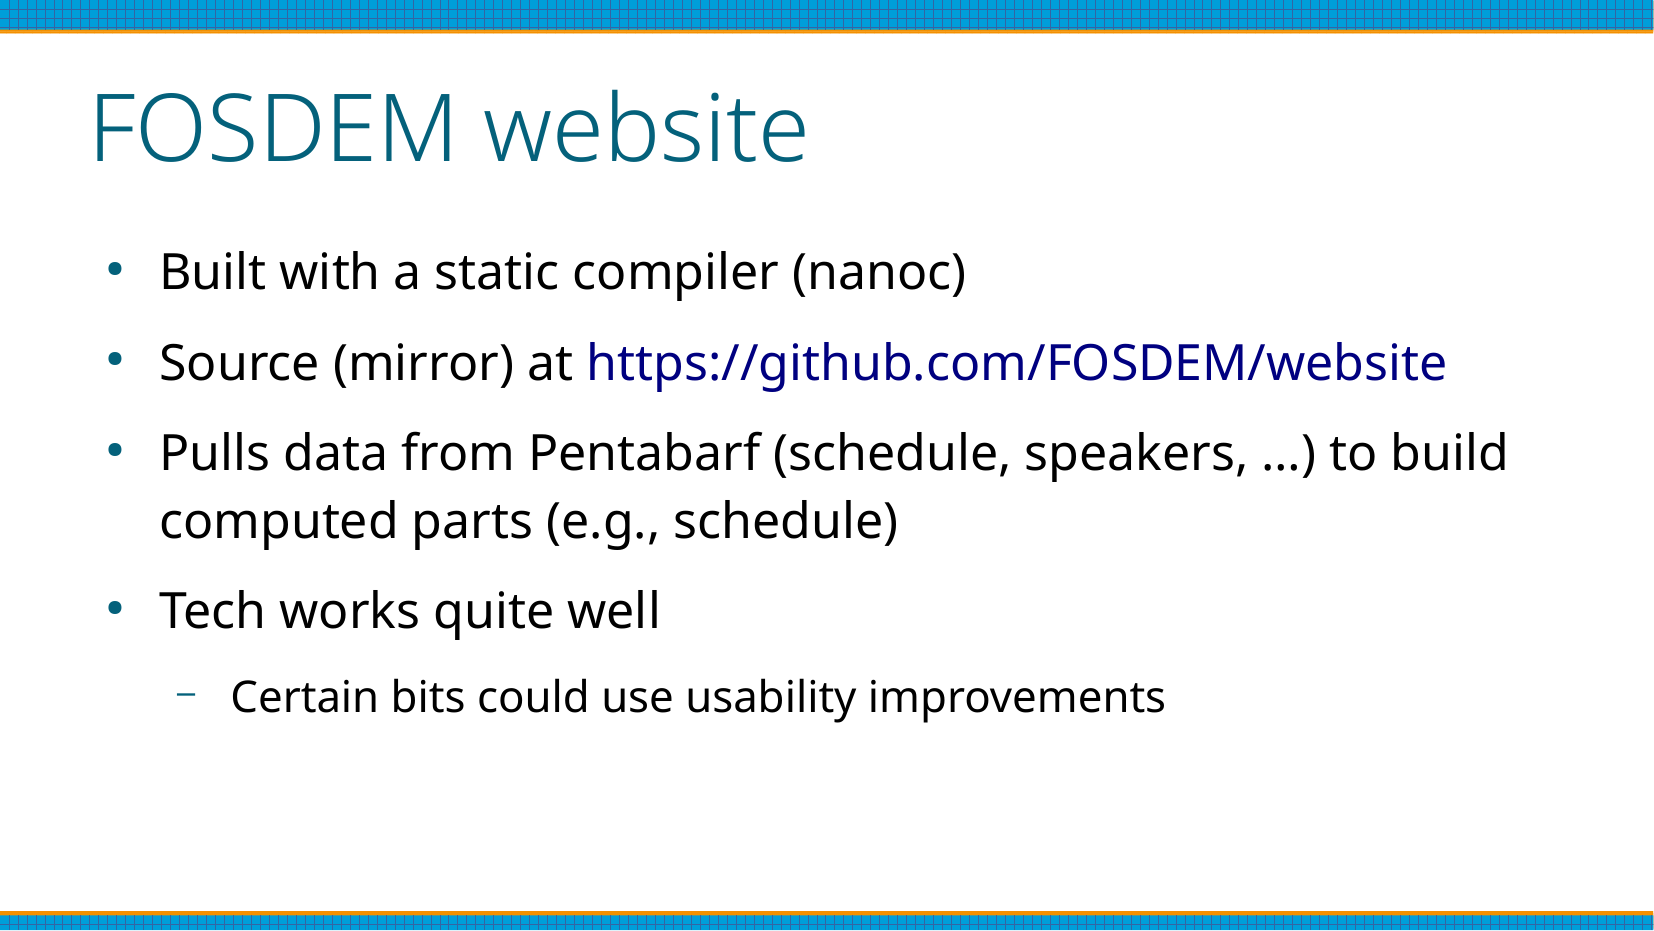

# FOSDEM website
Built with a static compiler (nanoc)
Source (mirror) at https://github.com/FOSDEM/website
Pulls data from Pentabarf (schedule, speakers, …) to build computed parts (e.g., schedule)
Tech works quite well
Certain bits could use usability improvements